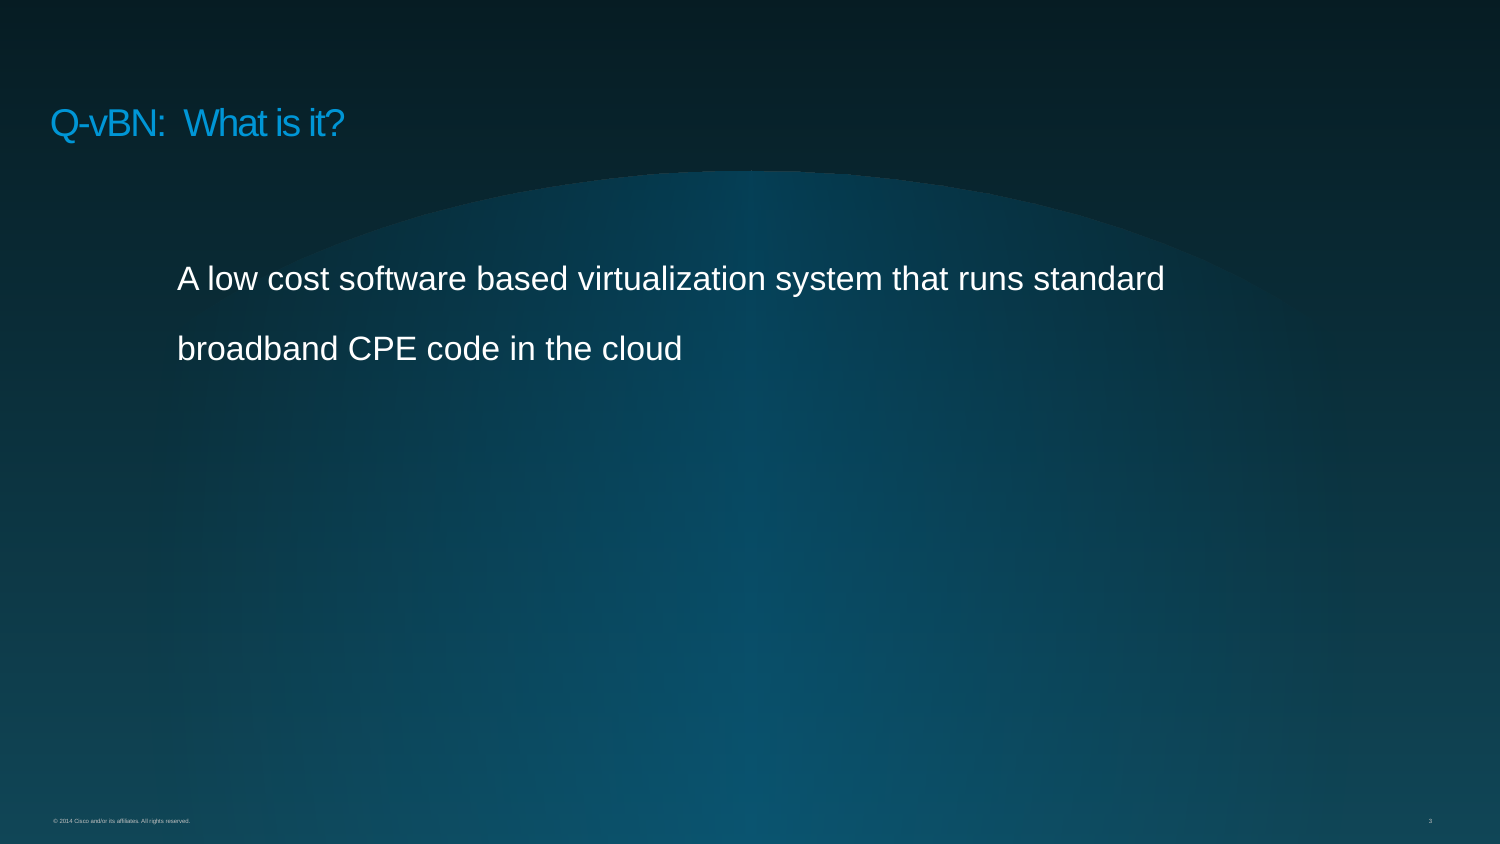

# Q-vBN: What is it?
A low cost software based virtualization system that runs standard broadband CPE code in the cloud